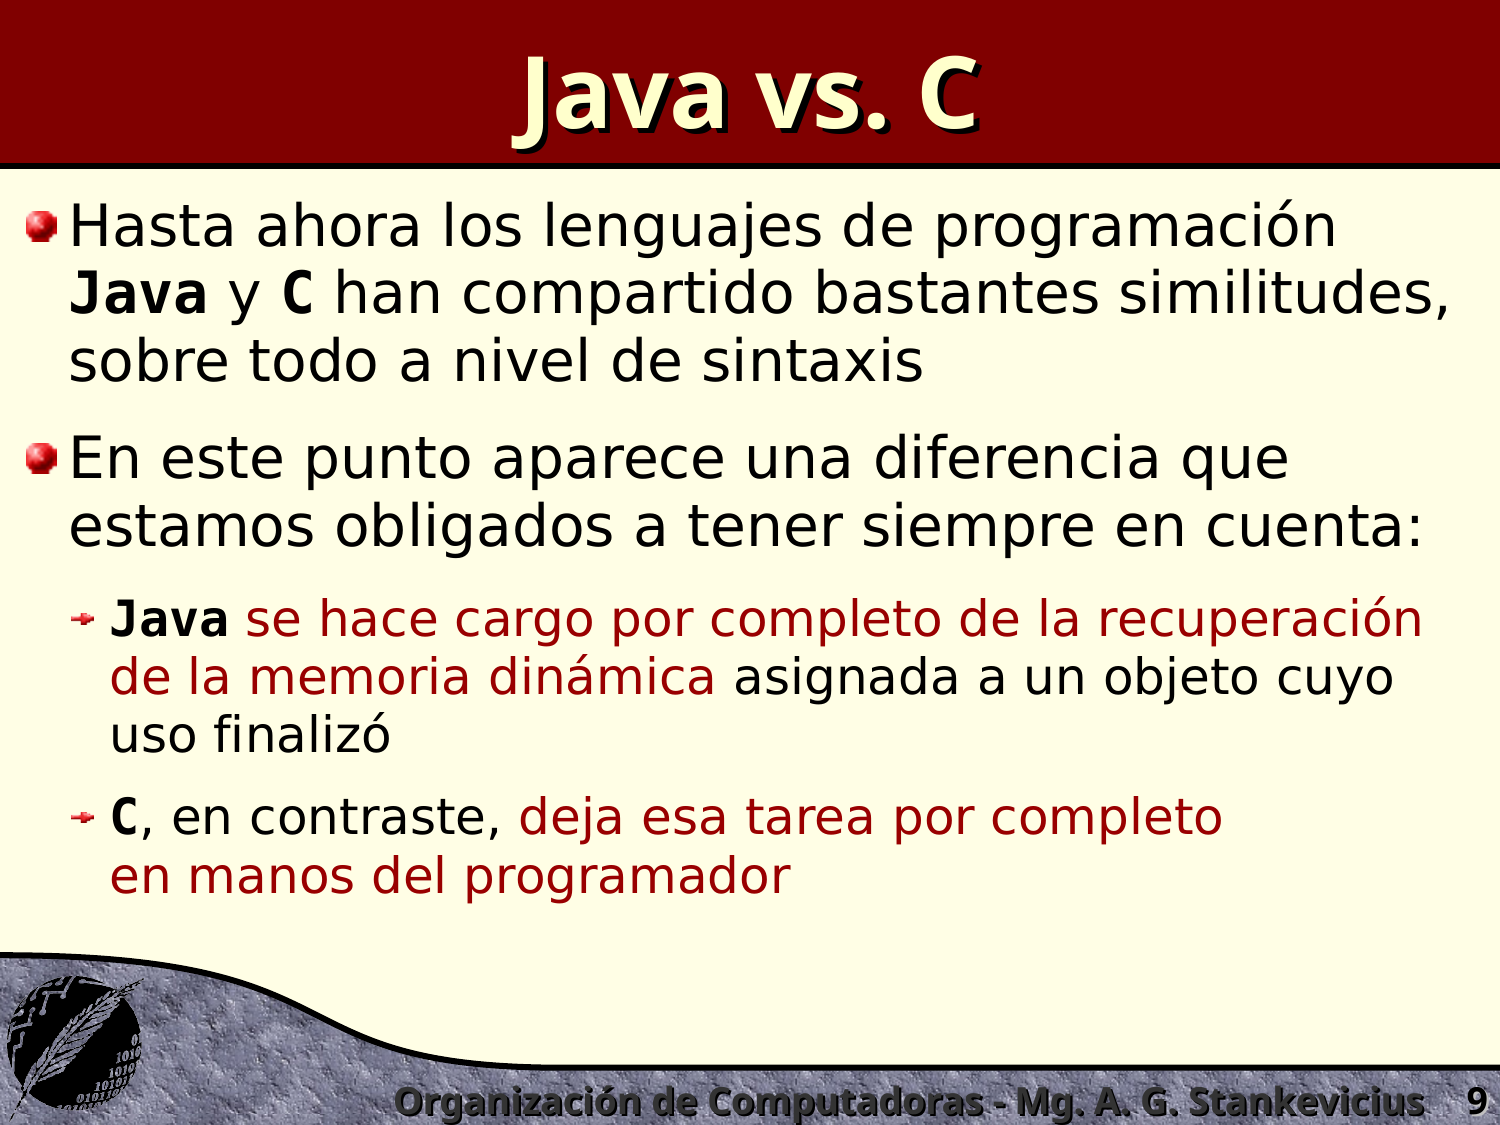

# Java vs. C
Hasta ahora los lenguajes de programación Java y C han compartido bastantes similitudes, sobre todo a nivel de sintaxis
En este punto aparece una diferencia que estamos obligados a tener siempre en cuenta:
Java se hace cargo por completo de la recuperación de la memoria dinámica asignada a un objeto cuyo uso finalizó
C, en contraste, deja esa tarea por completo
en manos del programador
9